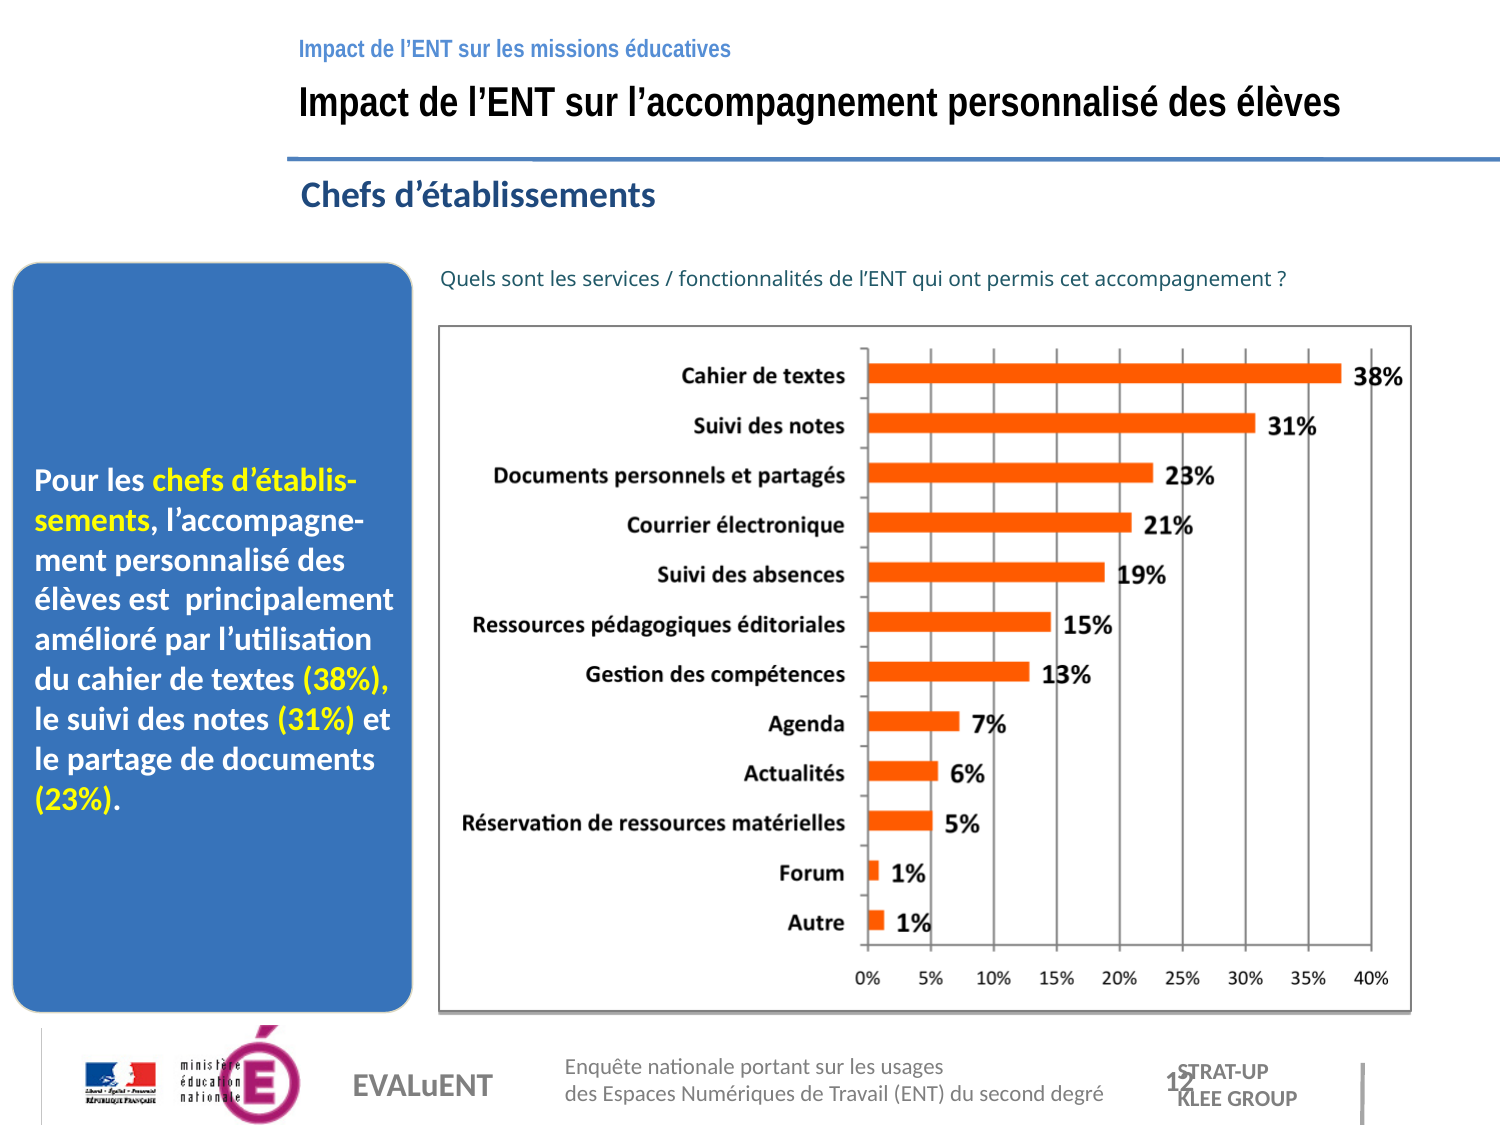

Impact de l’ENT sur les missions éducatives
Impact de l’ENT sur l’accompagnement personnalisé des élèves
Chefs d’établissements
Quels sont les services / fonctionnalités de l’ENT qui ont permis cet accompagnement ?
Pour les chefs d’établis-sements, l’accompagne-ment personnalisé des élèves est principalement amélioré par l’utilisation du cahier de textes (38%), le suivi des notes (31%) et le partage de documents (23%).